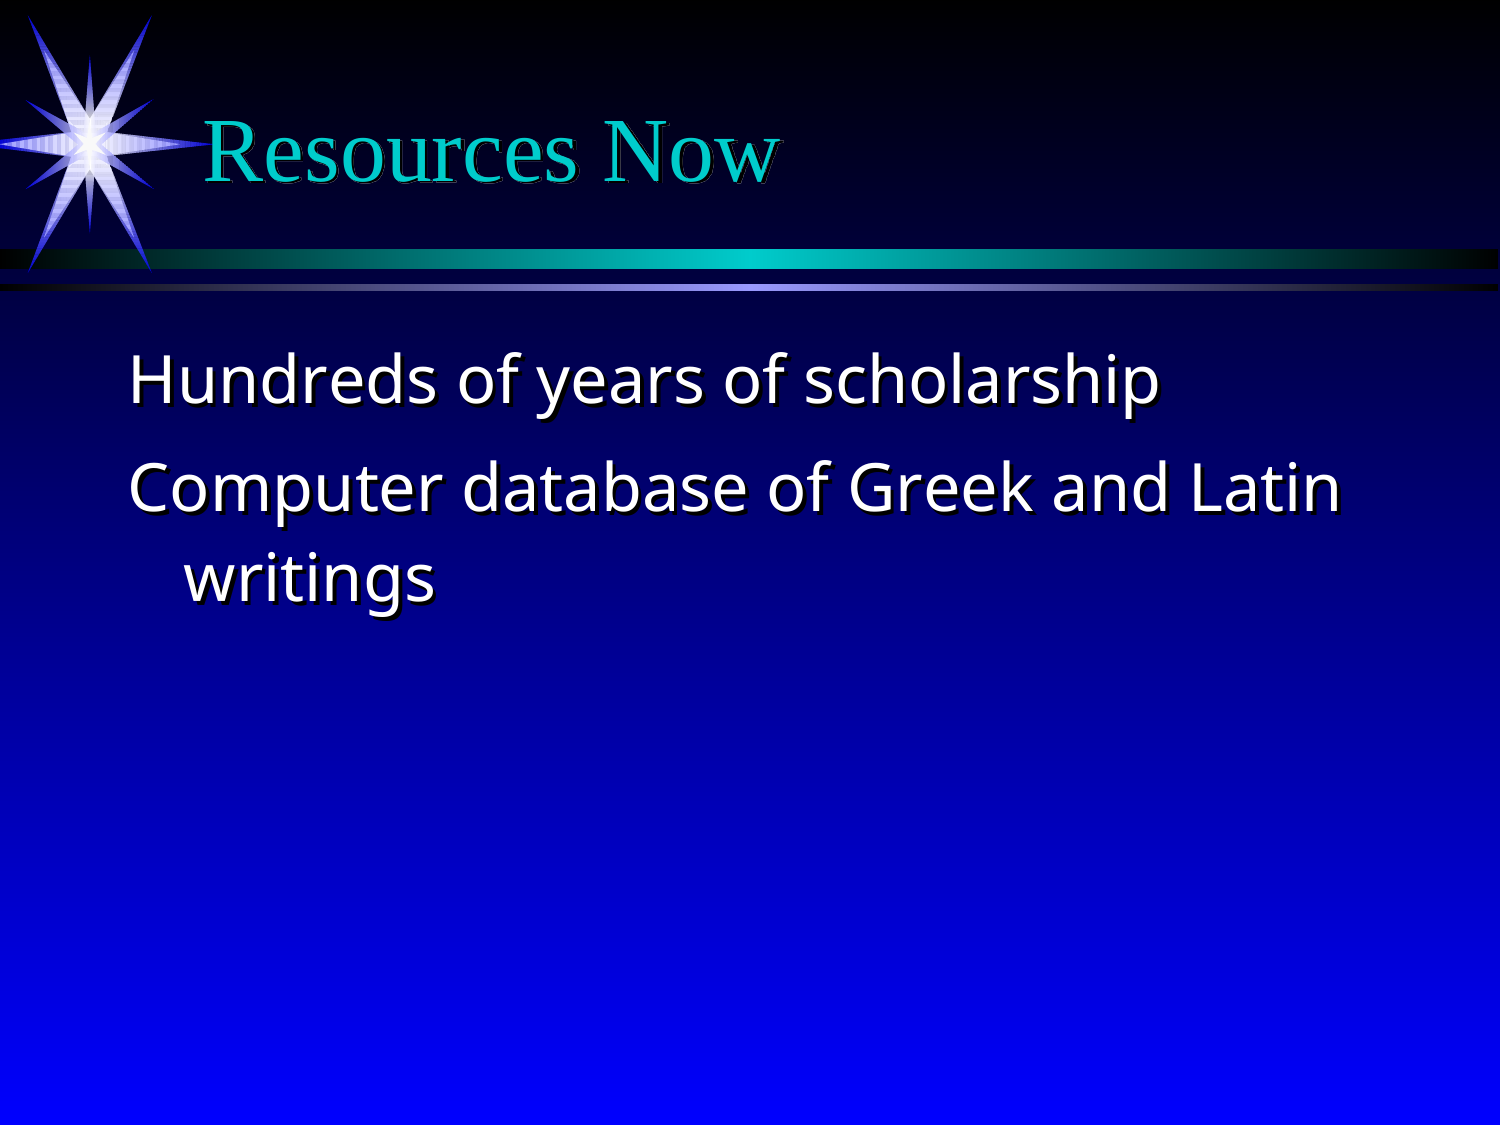

# Resources Now
Hundreds of years of scholarship
Computer database of Greek and Latin writings